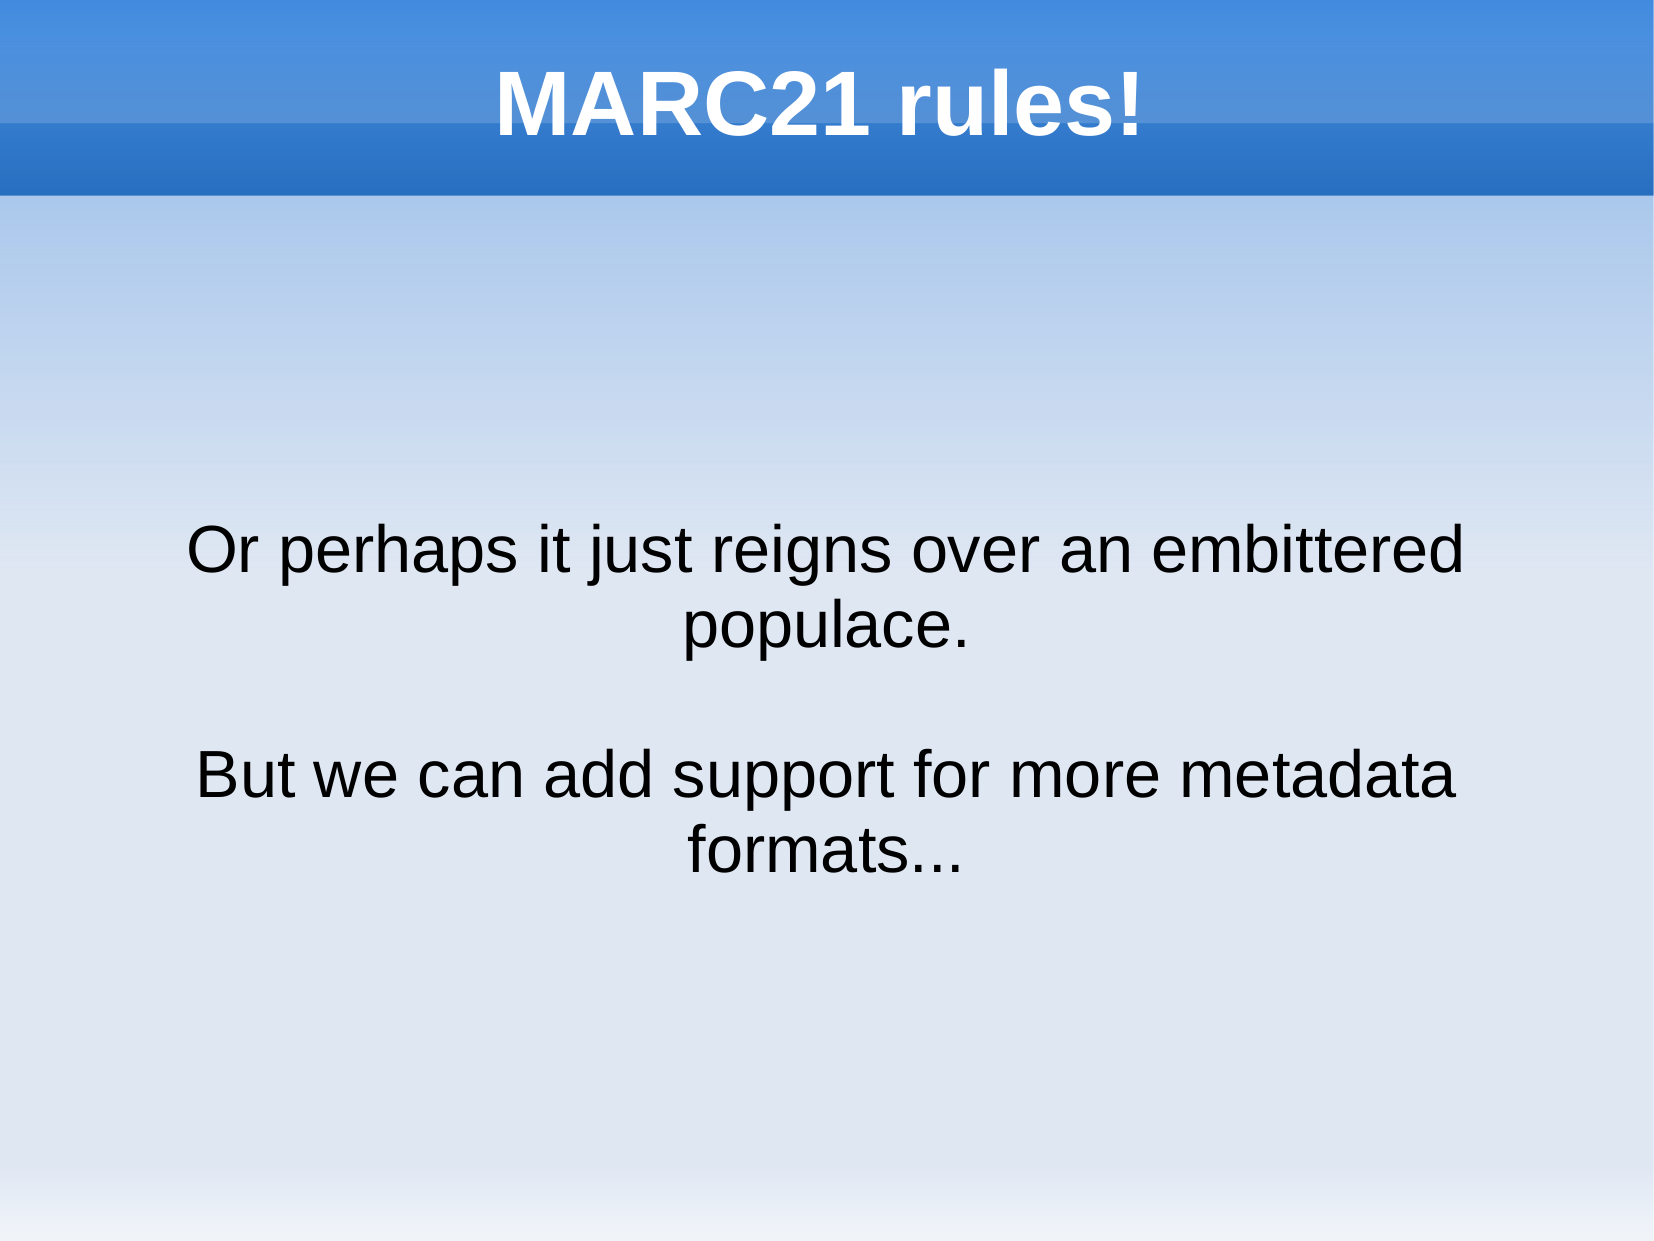

# MARC21 rules!
Or perhaps it just reigns over an embittered populace.
But we can add support for more metadata formats...